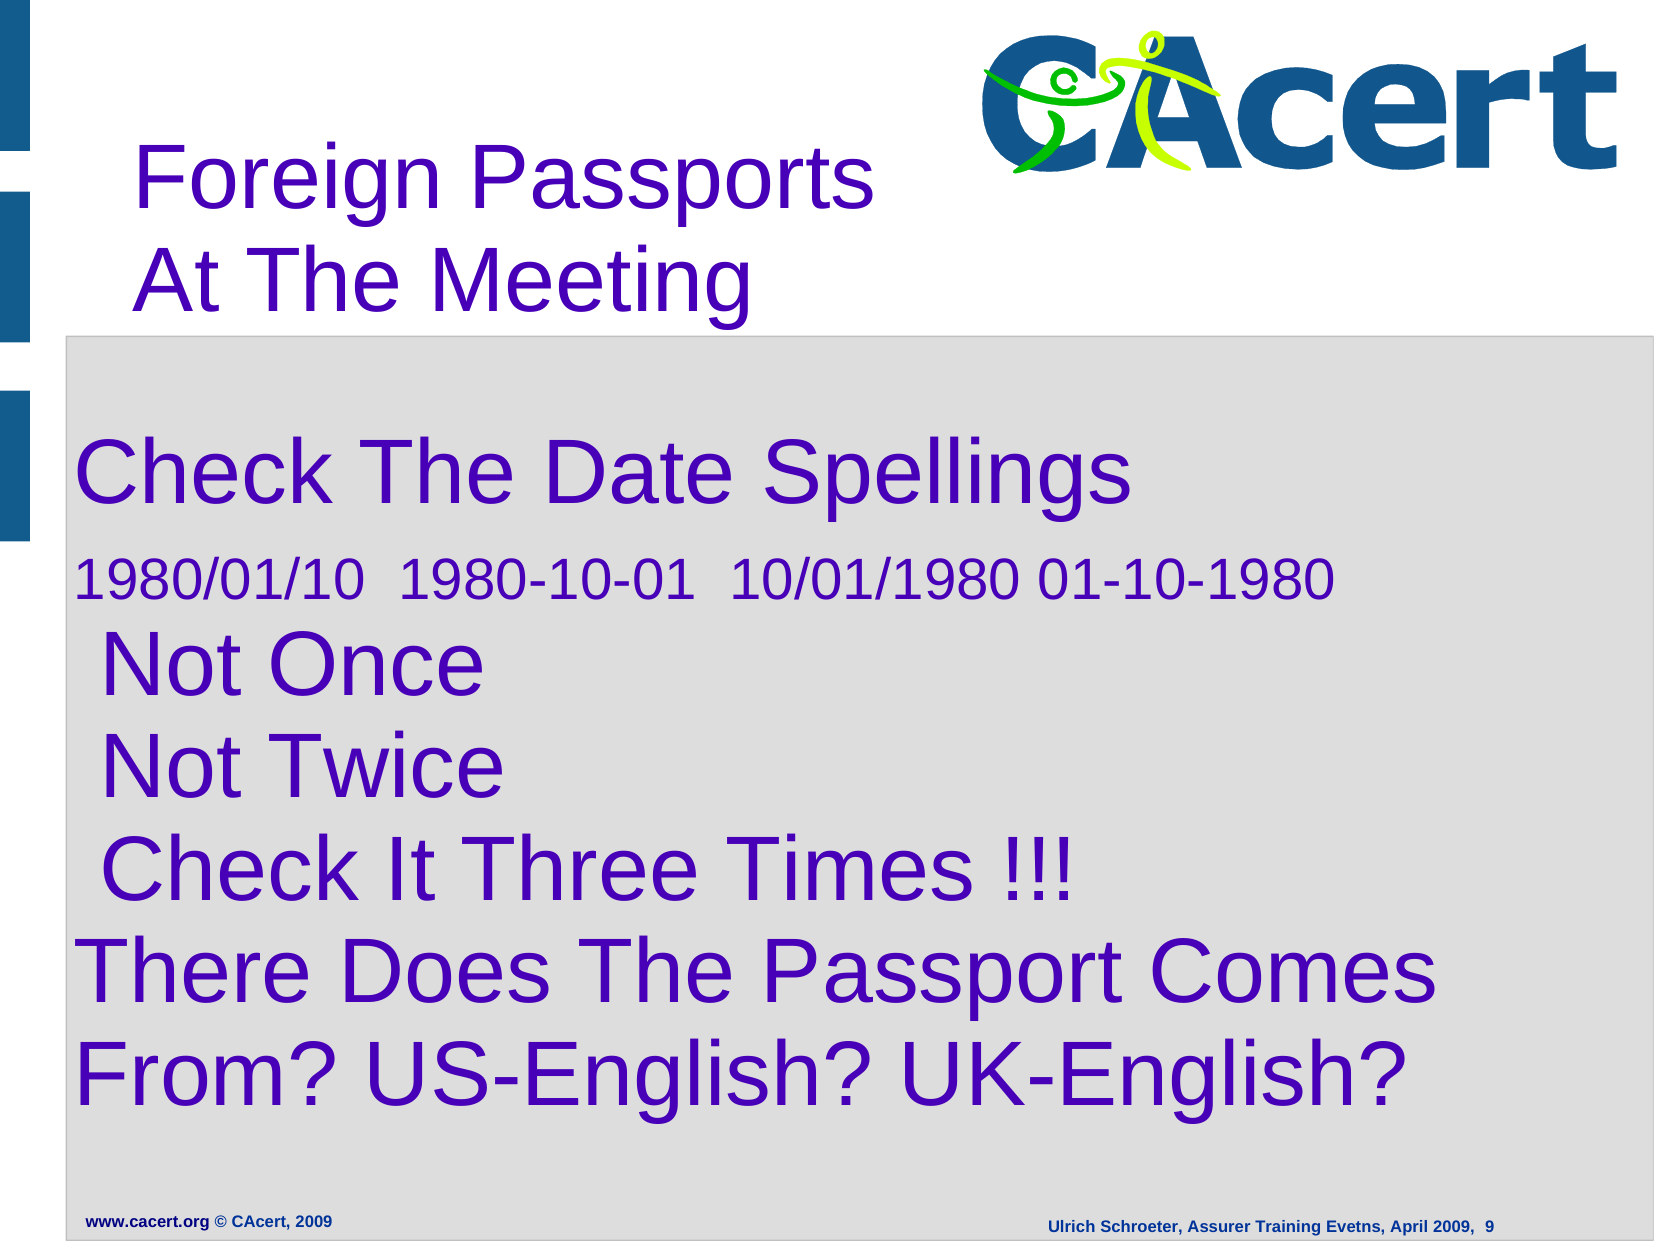

Foreign Passports
At The Meeting
Check The Date Spellings
1980/01/10 1980-10-01 10/01/1980 01-10-1980
 Not Once
 Not Twice
 Check It Three Times !!!
There Does The Passport Comes
From? US-English? UK-English?